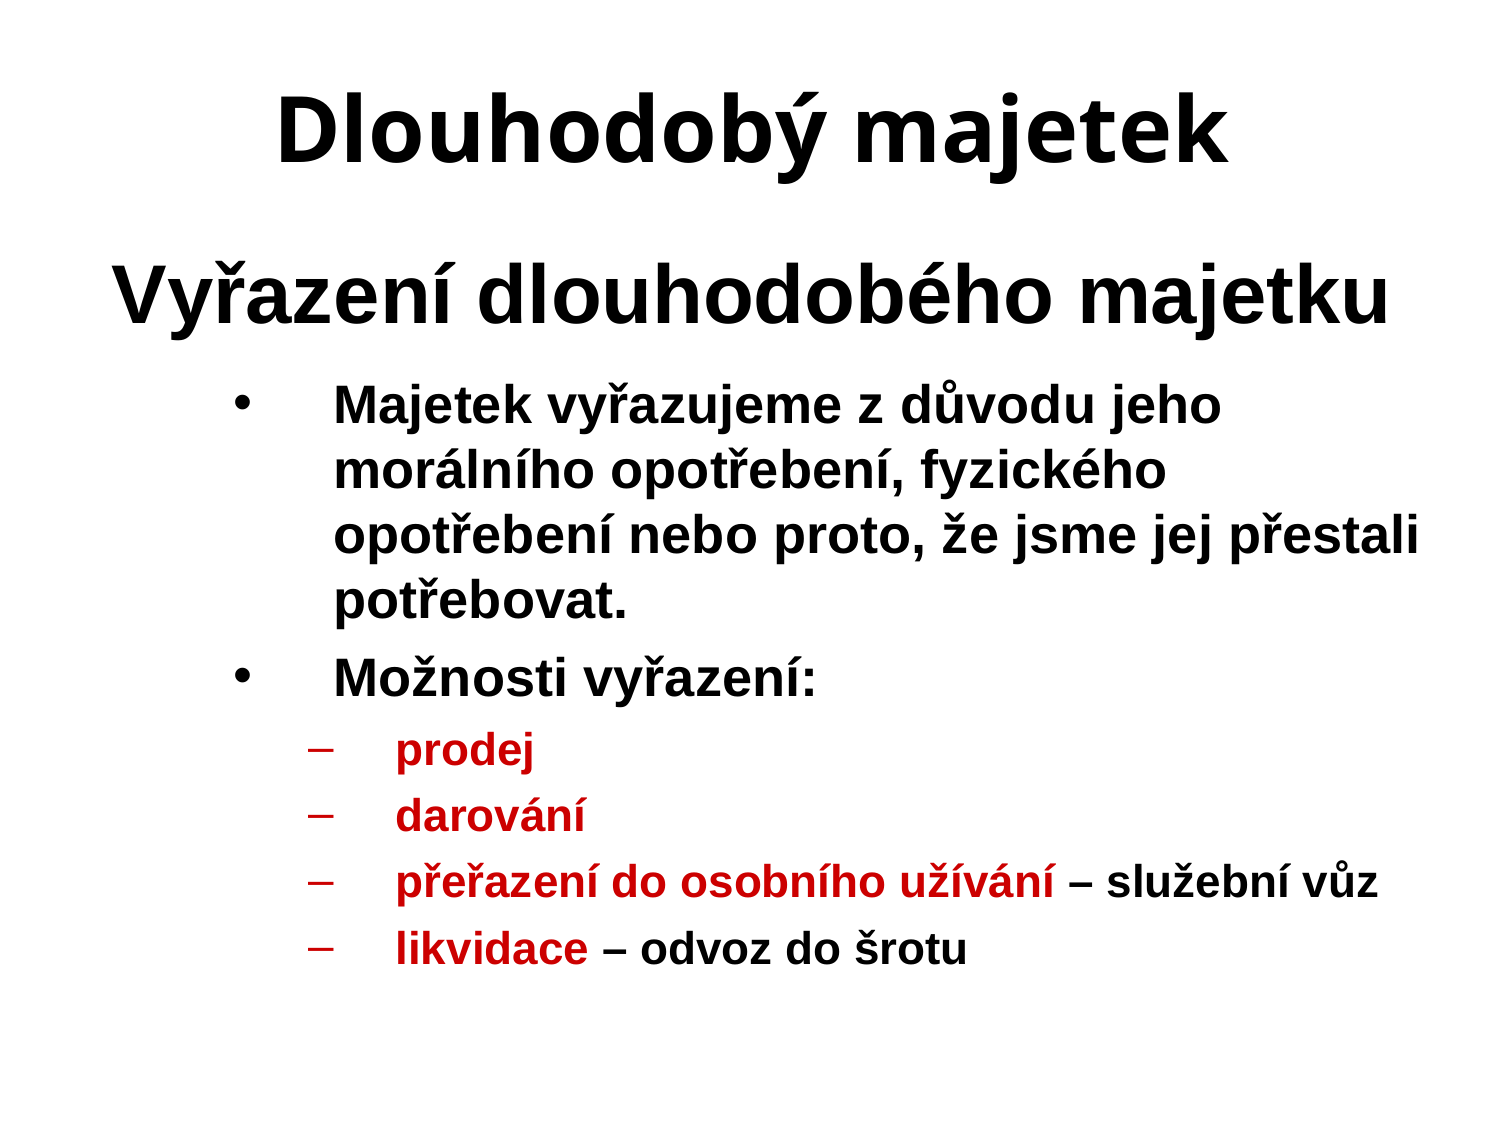

Dlouhodobý majetek
# Vyřazení dlouhodobého majetku
Majetek vyřazujeme z důvodu jeho morálního opotřebení, fyzického opotřebení nebo proto, že jsme jej přestali potřebovat.
Možnosti vyřazení:
prodej
darování
přeřazení do osobního užívání – služební vůz
likvidace – odvoz do šrotu